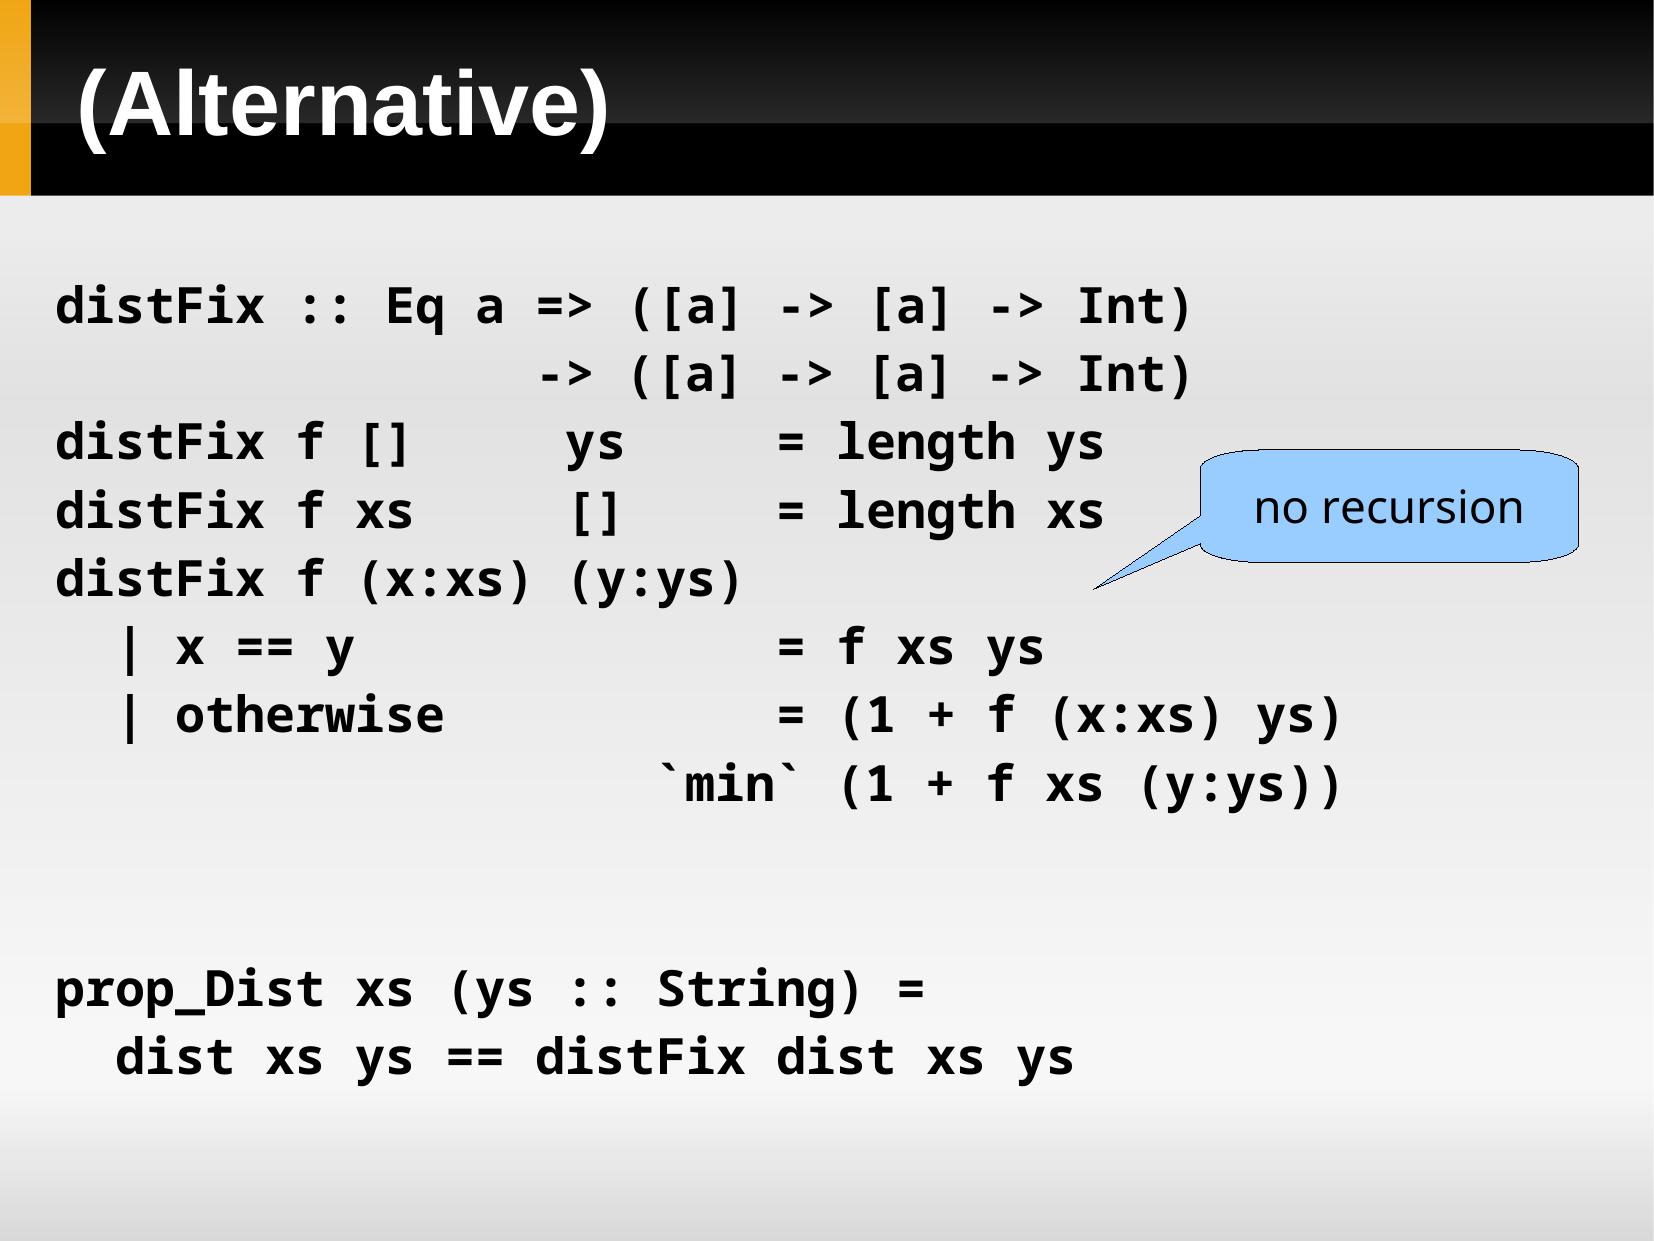

# (Alternative)
distFix :: Eq a => ([a] -> [a] -> Int)
 -> ([a] -> [a] -> Int)
distFix f [] ys = length ys
distFix f xs [] = length xs
distFix f (x:xs) (y:ys)
 | x == y = f xs ys
 | otherwise = (1 + f (x:xs) ys)
 `min` (1 + f xs (y:ys))
prop_Dist xs (ys :: String) =
 dist xs ys == distFix dist xs ys
no recursion